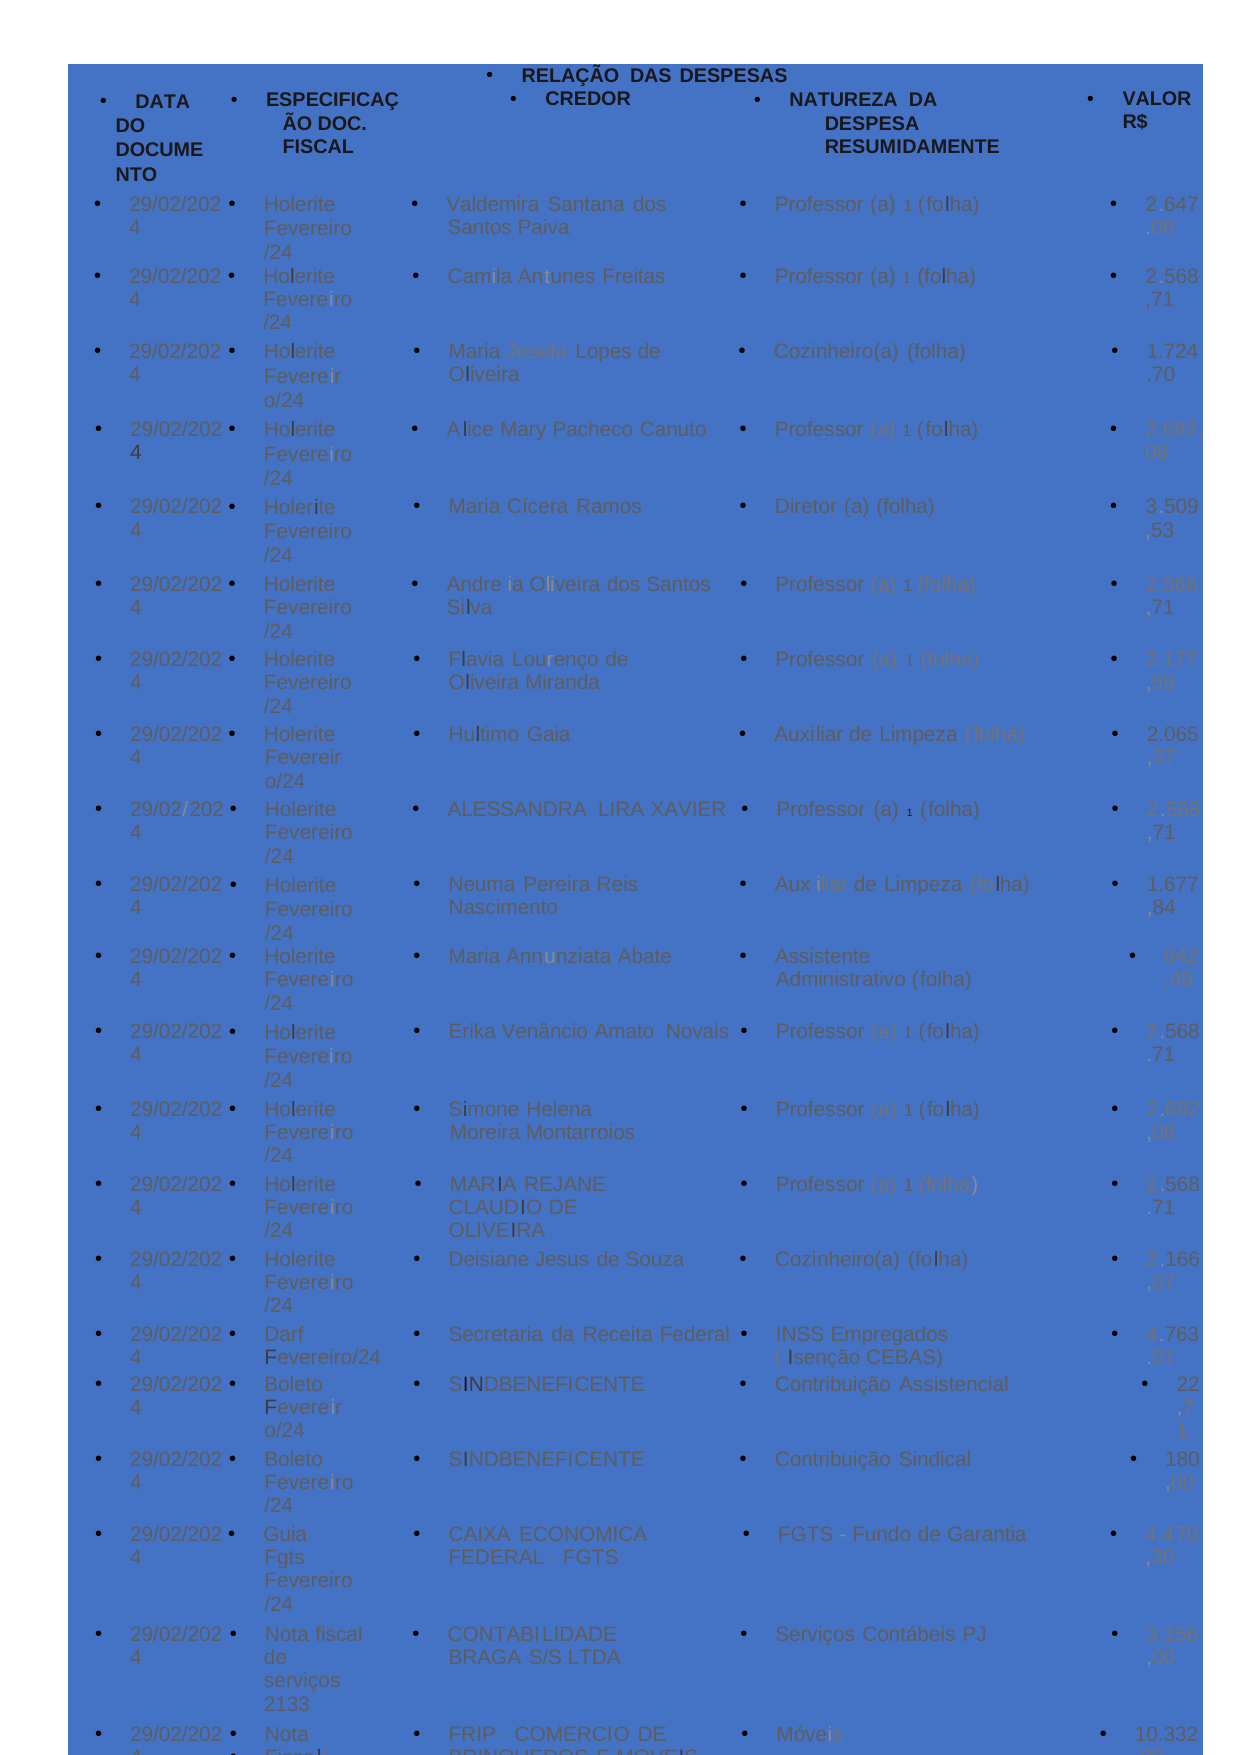

| RELAÇÃO DAS DESPESAS | | | | |
| --- | --- | --- | --- | --- |
| DATA DO DOCUMENTO | ESPECIFICAÇÃO DOC. FISCAL | CREDOR | NATUREZA DA DESPESA RESUMIDAMENTE | VALOR R$ |
| 29/02/2024 | Holerite Fevereiro/24 | Valdemira Santana dos Santos Paiva | Professor (a) 1 (folha) | 2.647 .08 |
| 29/02/2024 | Holerite Fevereiro/24 | Camila Antunes Freitas | Professor (a) 1 (folha) | 2.568,71 |
| 29/02/2024 | Holerite Fevereiro/24 | Maria Josefa Lopes de Oliveira | Cozinheiro(a) (folha) | 1.724.70 |
| 29/02/2024 | Holerite Fevereiro/24 | Alice Mary Pacheco Canuto | Professor (a) 1 (folha) | 2.692,08 |
| 29/02/2024 | Holerite Fevereiro/24 | Maria Cícera Ramos | Diretor (a) (folha) | 3.509,53 |
| 29/02/2024 | Holerite Fevereiro/24 | Andre ia Oliveira dos Santos Silva | Professor (a) 1 (folha) | 2.568,71 |
| 29/02/2024 | Holerite Fevereiro/24 | Flavia Lourenço de Oliveira Miranda | Professor (a) 1 (folha) | 2.177,59 |
| 29/02/2024 | Holerite Fevereiro/24 | Hultimo Gaia | Auxiliar de Limpeza (folha) | 2.065,37 |
| 29/02/2024 | Holerite Fevereiro/24 | ALESSANDRA LIRA XAVIER | Professor (a) 1 (folha) | 2.568,71 |
| 29/02/2024 | Holerite Fevereiro/24 | Neuma Pereira Reis Nascimento | Aux iliar de Limpeza (folha) | 1.677,84 |
| 29/02/2024 | Holerite Fevereiro/24 | Maria Annunziata Abate | Assistente Administrativo (folha) | 842,49 |
| 29/02/2024 | Holerite Fevereiro/24 | Erika Venâncio Amato Novais | Professor (a) 1 (folha) | 2.568 .71 |
| 29/02/2024 | Holerite Fevereiro/24 | Simone Helena Moreira Montarroios | Professor (a) 1 (folha) | 2.692 ,08 |
| 29/02/2024 | Holerite Fevereiro/24 | MARIA REJANE CLAUDIO DE OLIVEIRA | Professor (a) 1 (folha) | 2.568.71 |
| 29/02/2024 | Holerite Fevereiro/24 | Deisiane Jesus de Souza | Cozinheiro(a) (folha) | 2.166,07 |
| 29/02/2024 | Darf Fevereiro/24 | Secretaria da Receita Federal | INSS Empregados ( Isenção CEBAS) | 4.763 .01 |
| 29/02/2024 | Boleto Fevereiro/24 | SINDBENEFICENTE | Contribuição Assistencial | 22 ,71 |
| 29/02/2024 | Boleto Fevereiro/24 | SINDBENEFICENTE | Contribuição Sindical | 180,00 |
| 29/02/2024 | Guia Fgts Fevereiro/24 | CAIXA ECONOMICA FEDERAL - FGTS | FGTS - Fundo de Garantia | 4.470,30 |
| 29/02/2024 | Nota fiscal de serviços 2133 | CONTABILIDADE BRAGA S/S LTDA | Serviços Contábeis PJ | 3.156,00 |
| 29/02/2024 | Nota Fiscal/DANFE 1287 | FRIP - COMERCIO DE BRINQUEDOS E MOVEIS - EIRELI | Móveis | 10.332,00 |
| 29/02/2024 | Guia Fgts Fevereiro/24 | CAIXA ECONOMICA FEDERAL - FGTS | FGTS - Fundo de Garantia | 245 ,91 |
| 29/02/2024 | Darf Fevereiro/24 | Secretaria da Receita Federal | IRRF s/ Proventos | 346,63 |
| 29/02/2024 | Nota fiscal de serviços 1287 | FRIP - COMERCIO DE BRINQUEDOS E MOVEIS - EIRELI | Transportes | 150,00 |
P:!in r:;na